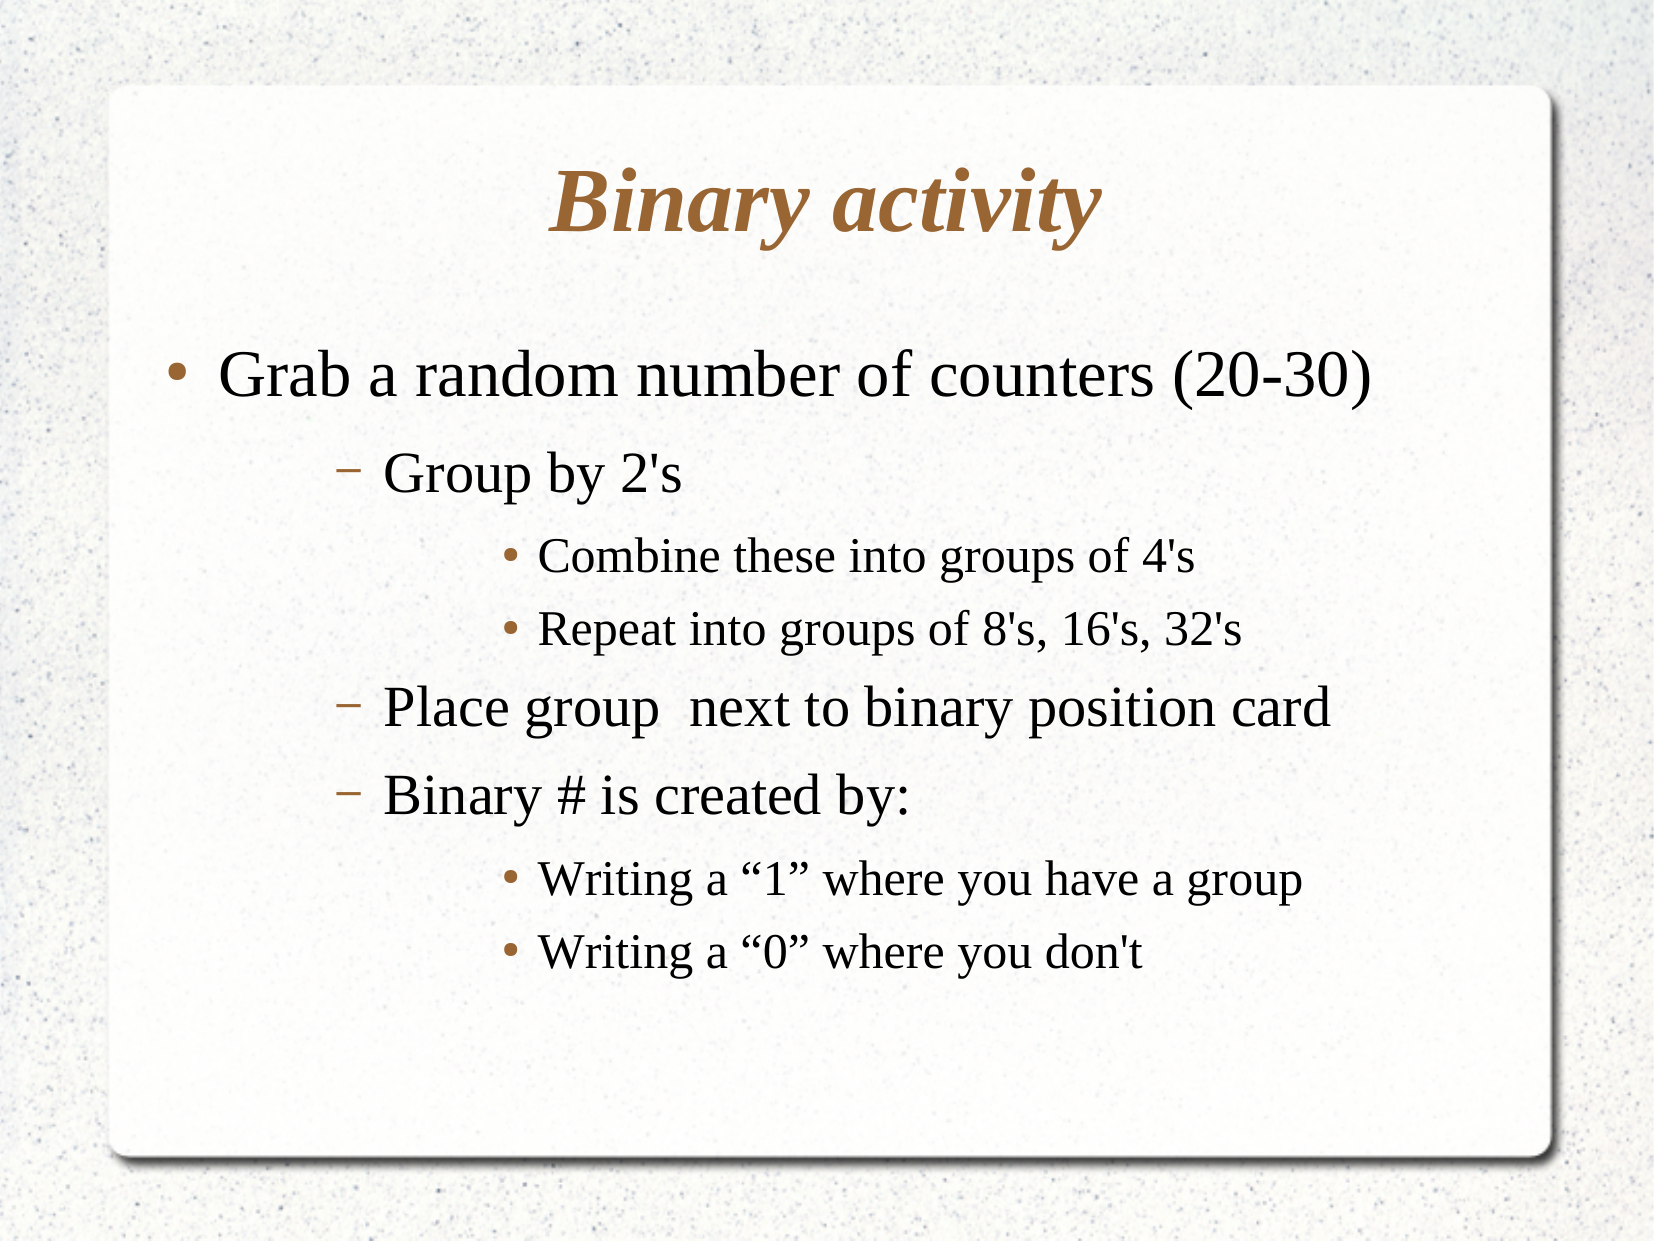

# Binary activity
Grab a random number of counters (20-30)
Group by 2's
Combine these into groups of 4's
Repeat into groups of 8's, 16's, 32's
Place group next to binary position card
Binary # is created by:
Writing a “1” where you have a group
Writing a “0” where you don't